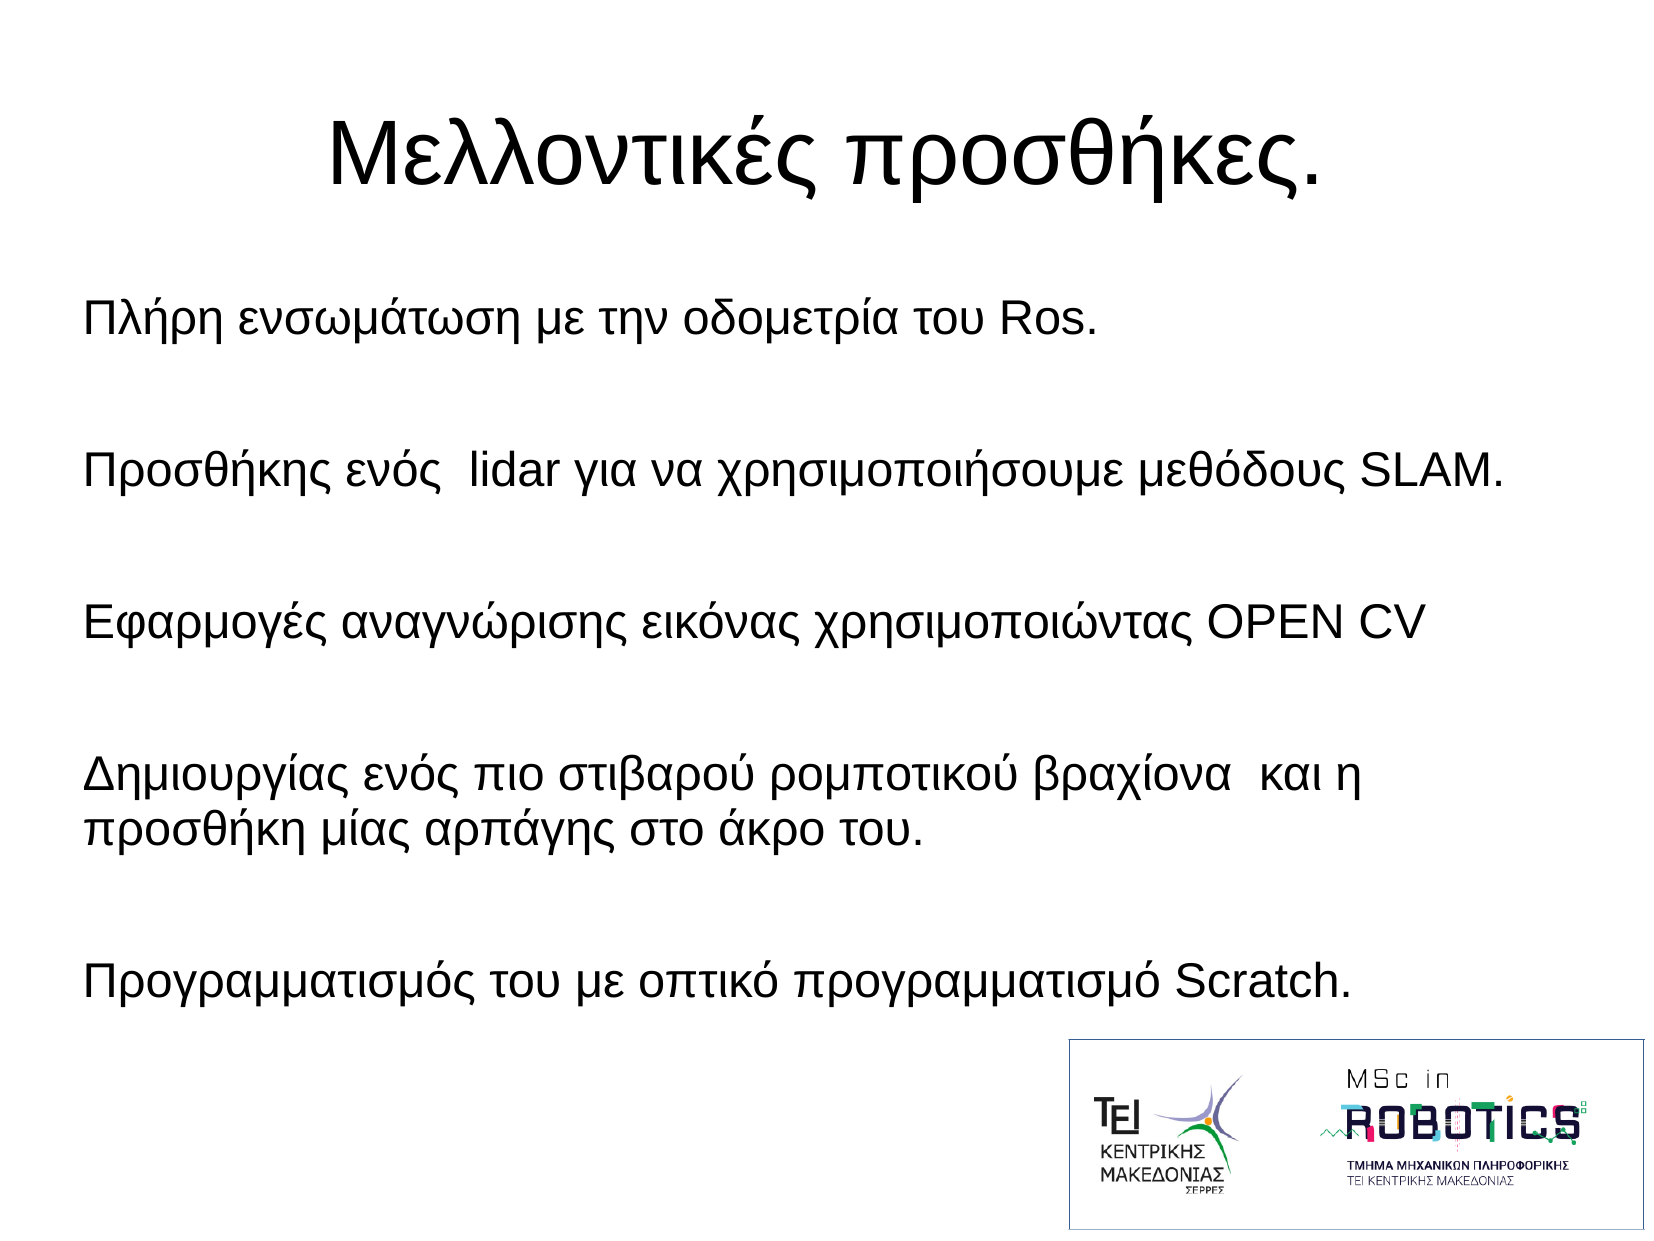

# Μελλοντικές προσθήκες.
Πλήρη ενσωμάτωση με την οδομετρία του Ros.
Προσθήκης ενός lidar για να χρησιμοποιήσουμε μεθόδους SLAM.
Εφαρμογές αναγνώρισης εικόνας χρησιμοποιώντας OPEN CV
Δημιουργίας ενός πιο στιβαρού ρομποτικού βραχίονα και η προσθήκη μίας αρπάγης στο άκρο του.
Προγραμματισμός του με οπτικό προγραμματισμό Scratch.